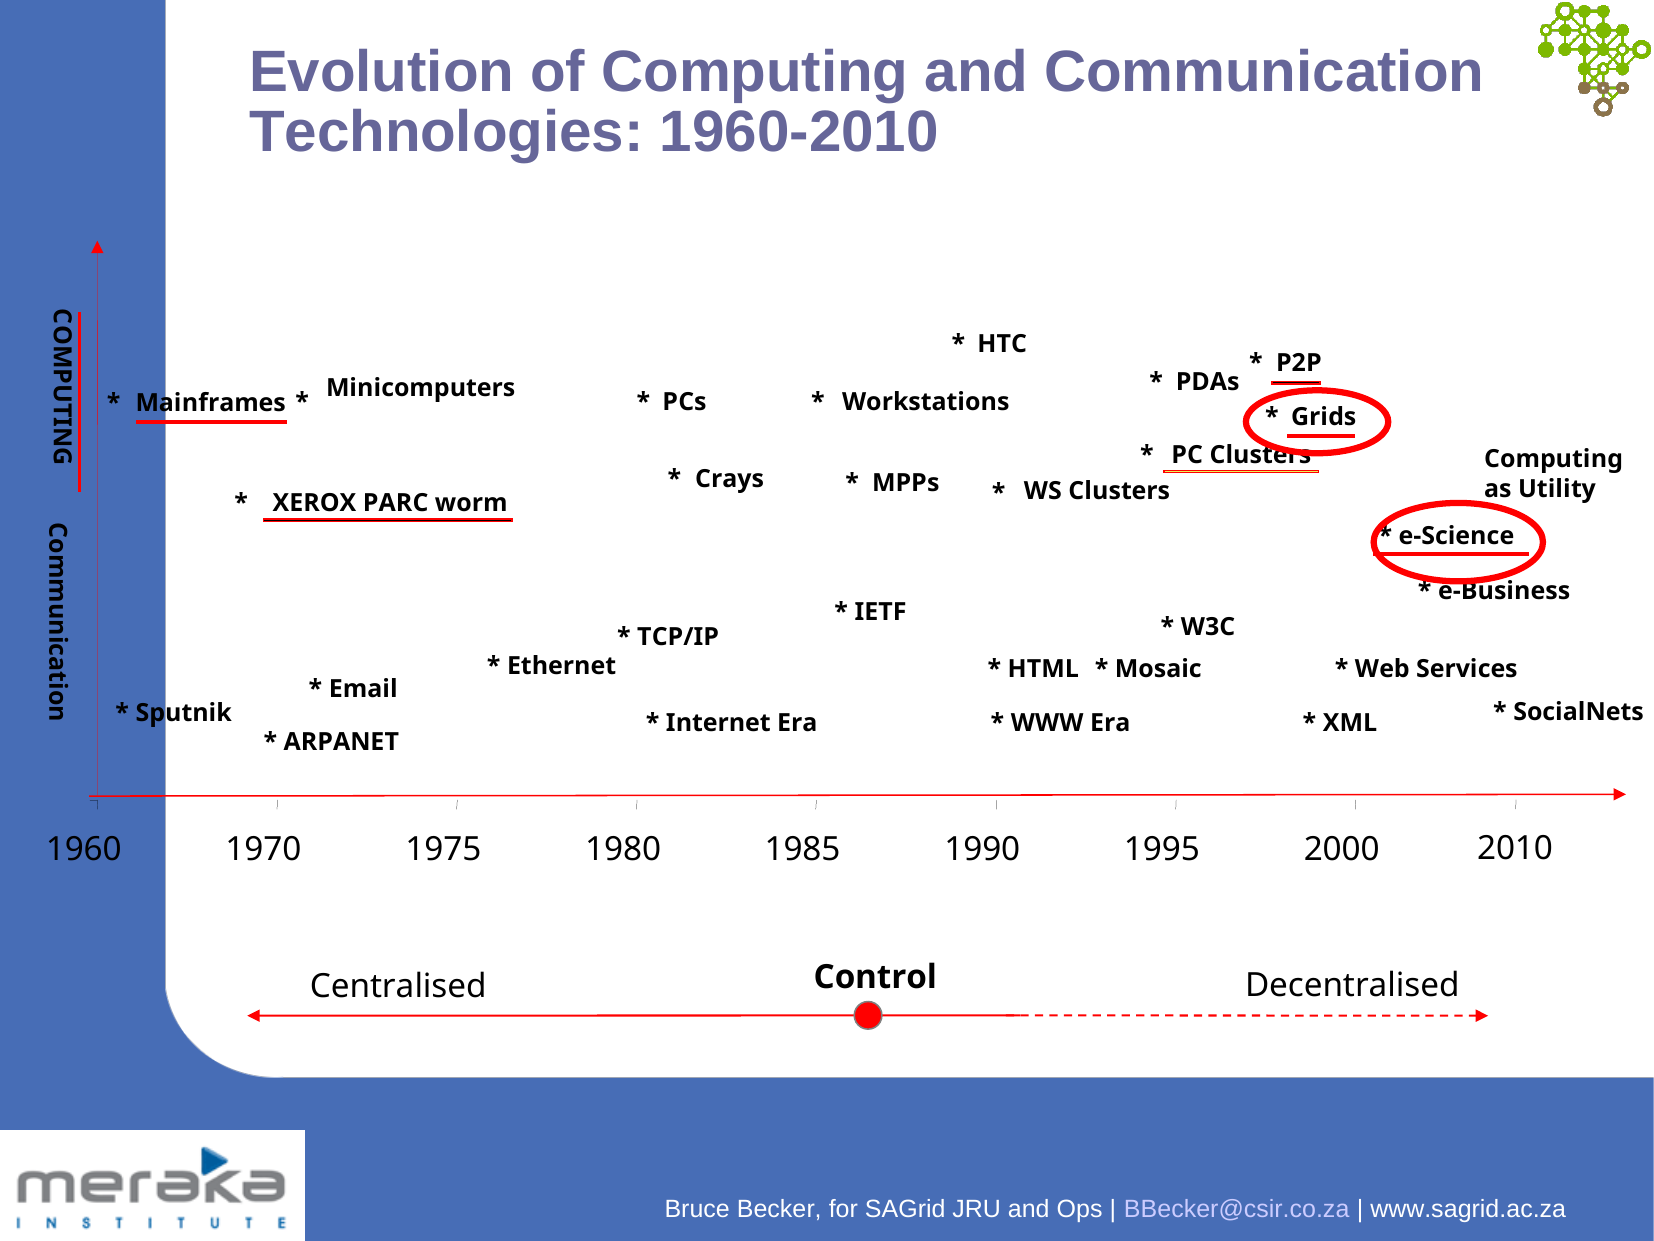

# Evolution of Computing and Communication Technologies: 1960-2010
COMPUTING
*
HTC
*
P2P
*
PDAs
Minicomputers
*
*
PCs
*
Workstations
*
Mainframes
*
Grids
*
PC Clusters
Computing
as Utility
*
Crays
*
MPPs
WS Clusters
*
*
XEROX PARC worm
* e-Science
Communication
* e-Business
* IETF
* W3C
* TCP/IP
* Ethernet
* HTML
* Mosaic
* Web Services
* Email
* SocialNets
* Sputnik
* Internet Era
* WWW Era
* XML
* ARPANET
2010
1960
1970
1975
1980
1985
1990
1995
2000
Control
Decentralised
Centralised